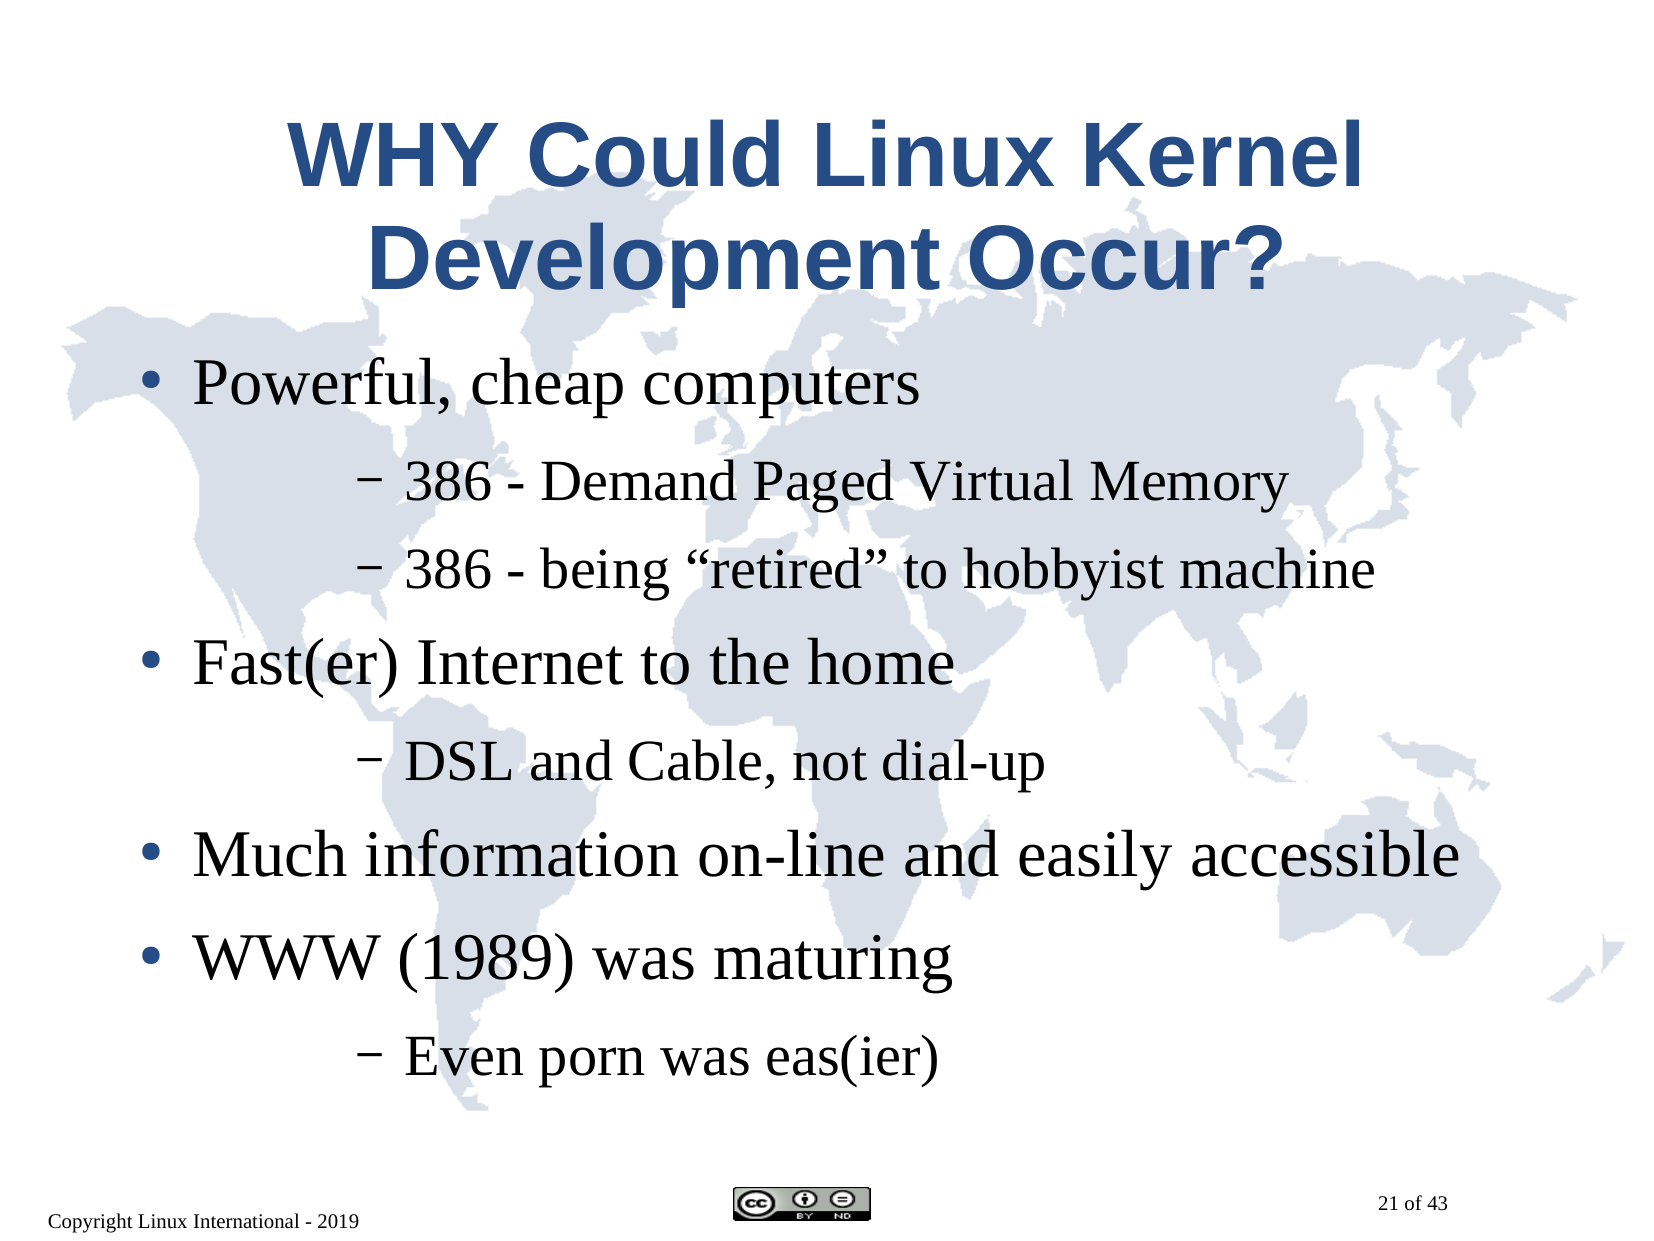

# WHY Could Linux Kernel Development Occur?
Powerful, cheap computers
386 - Demand Paged Virtual Memory
386 - being “retired” to hobbyist machine
Fast(er) Internet to the home
DSL and Cable, not dial-up
Much information on-line and easily accessible
WWW (1989) was maturing
Even porn was eas(ier)